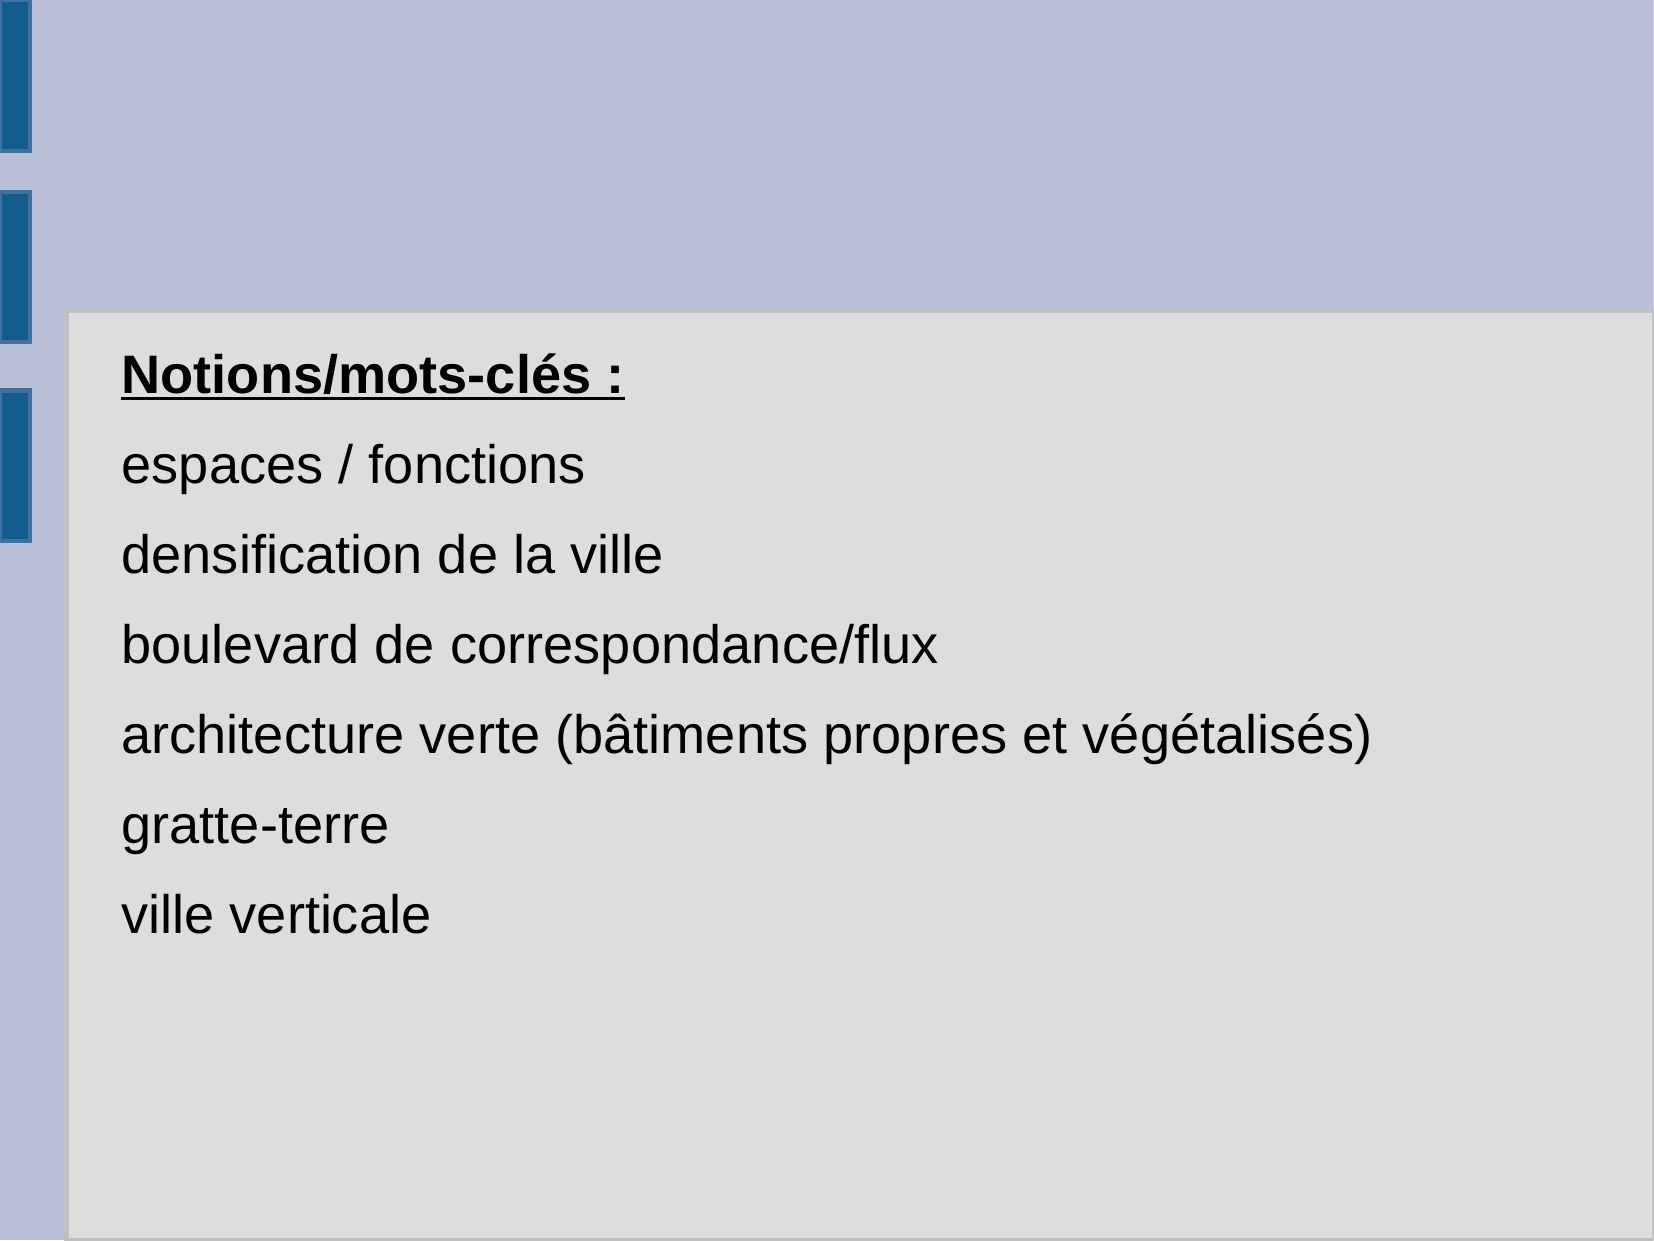

#
Notions/mots-clés :
espaces / fonctions
densification de la ville
boulevard de correspondance/flux
architecture verte (bâtiments propres et végétalisés)
gratte-terre
ville verticale